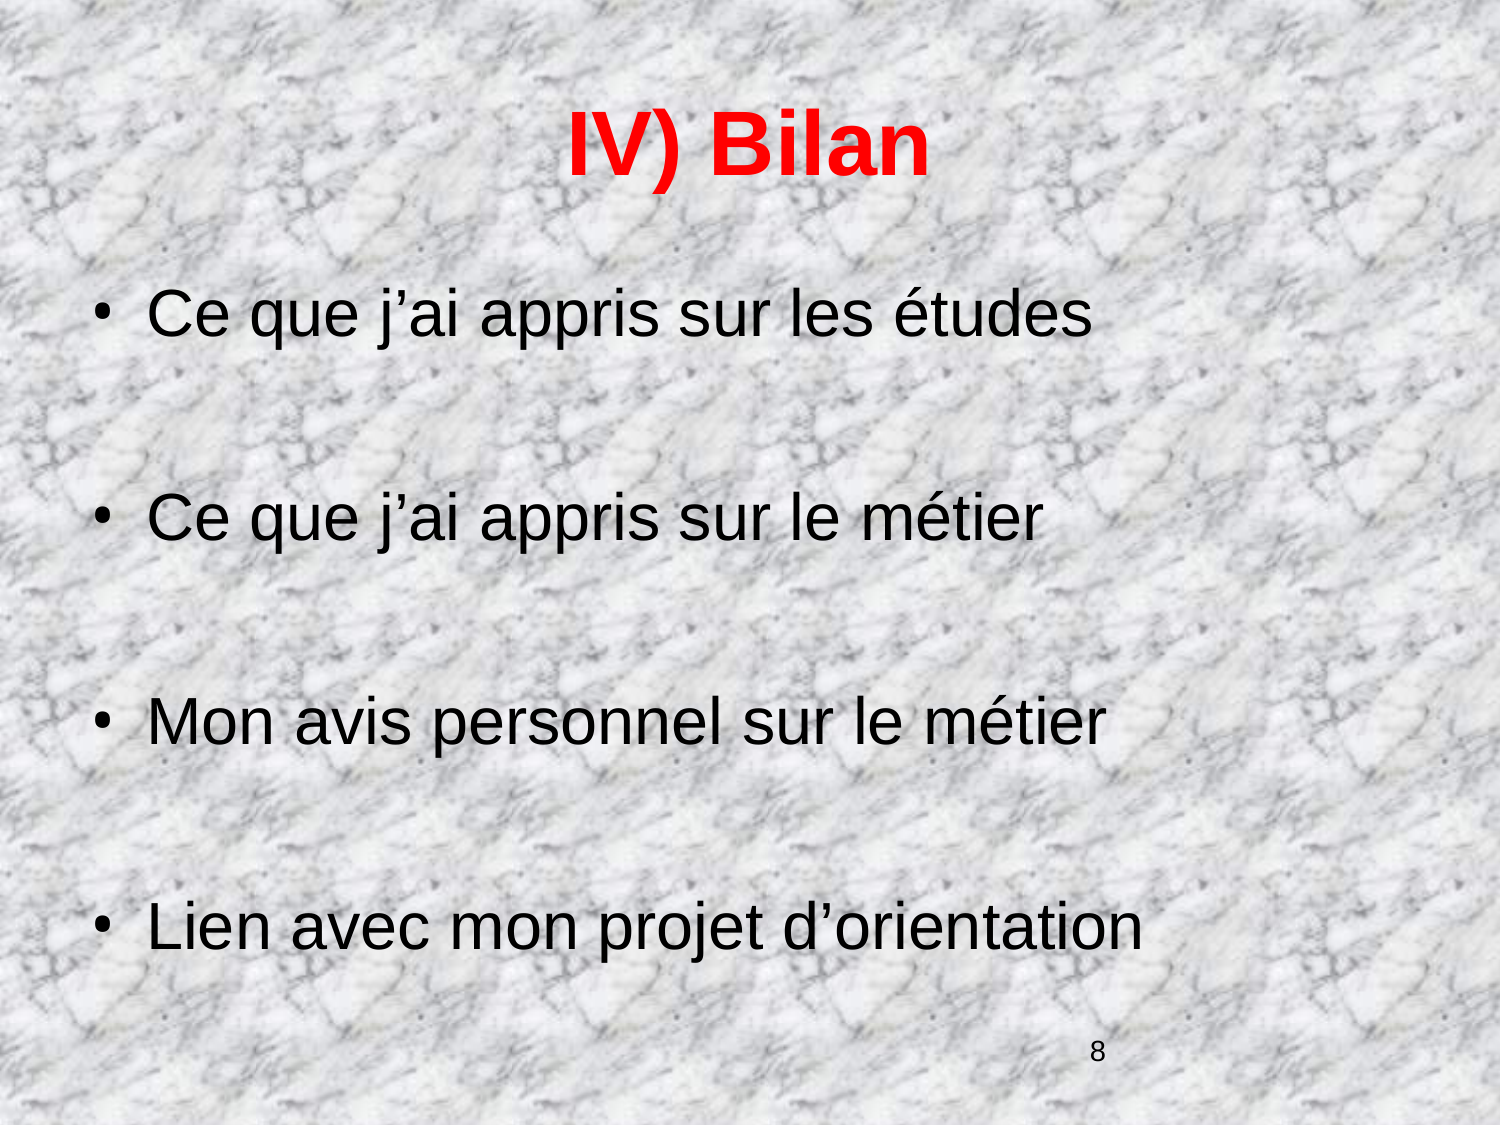

# IV) Bilan
Ce que j’ai appris sur les études
Ce que j’ai appris sur le métier
Mon avis personnel sur le métier
Lien avec mon projet d’orientation